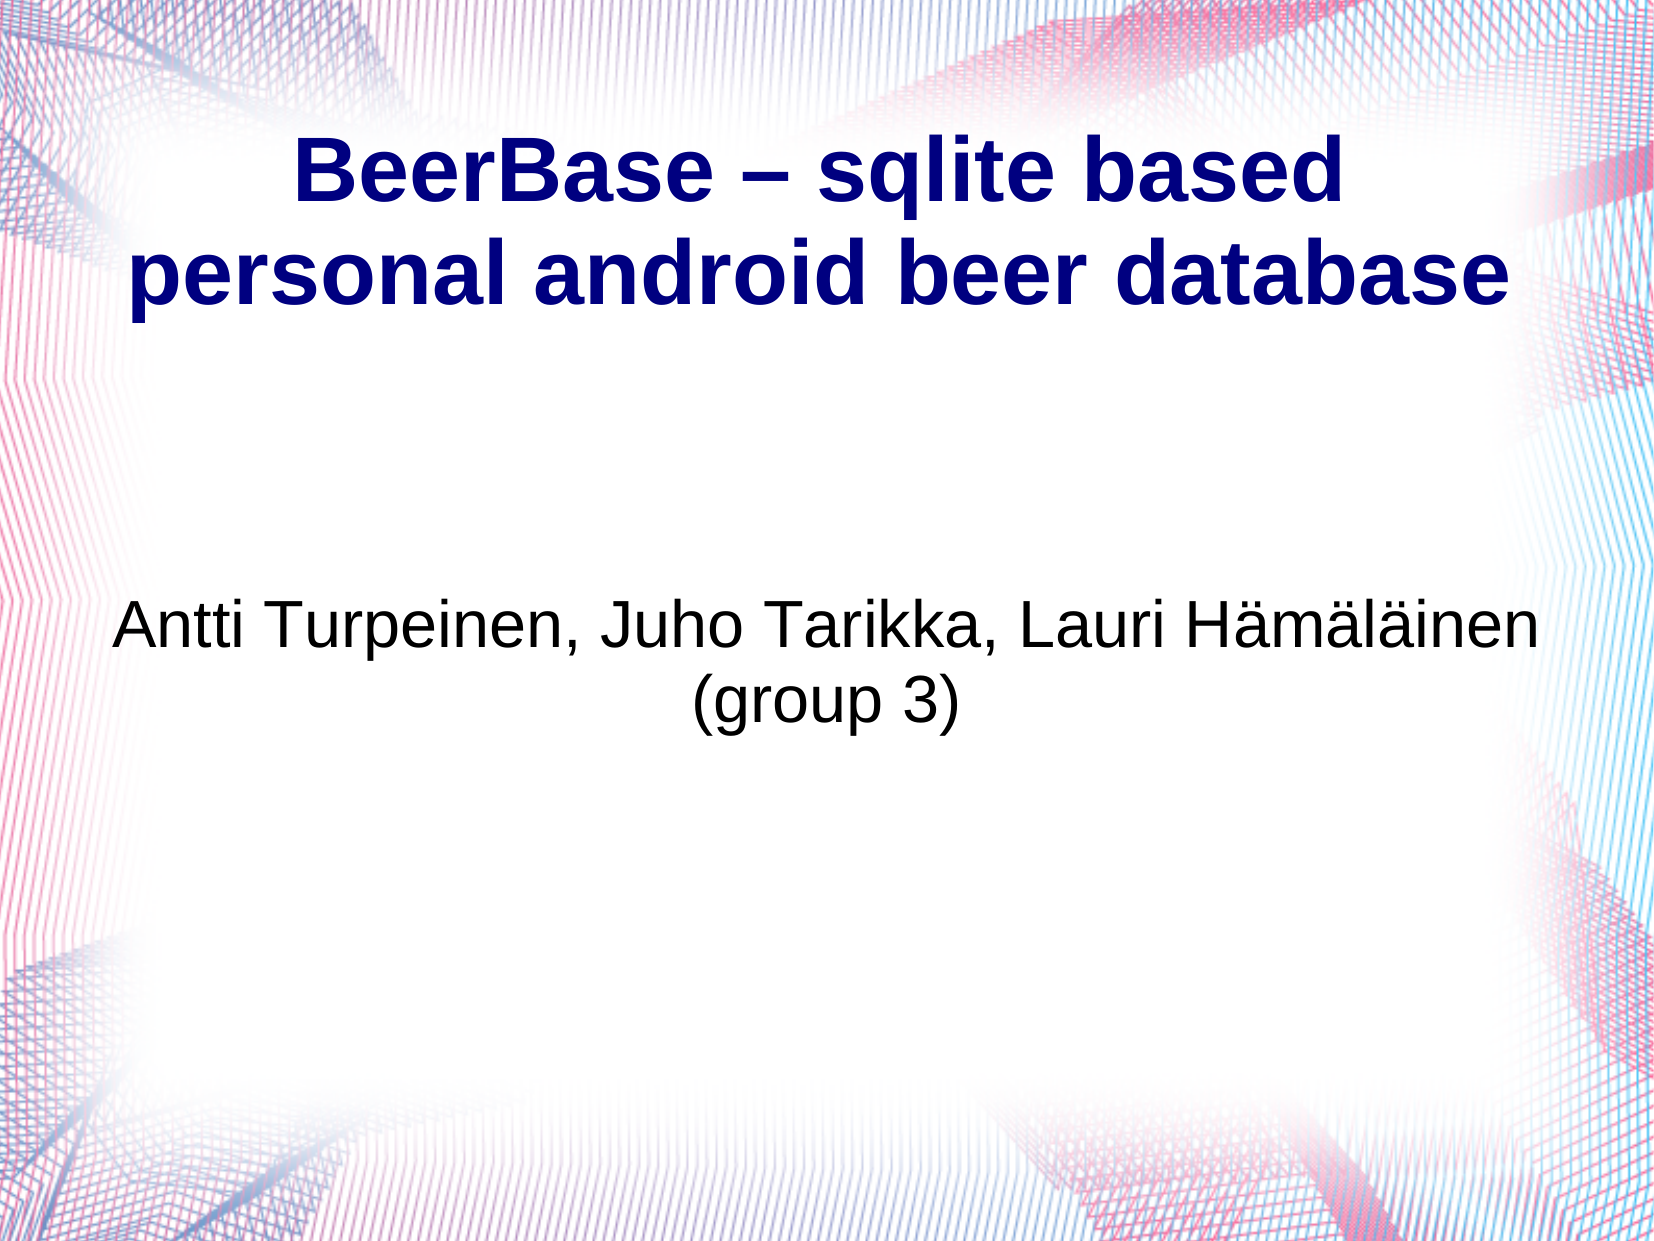

# BeerBase – sqlite based personal android beer database
Antti Turpeinen, Juho Tarikka, Lauri Hämäläinen
(group 3)